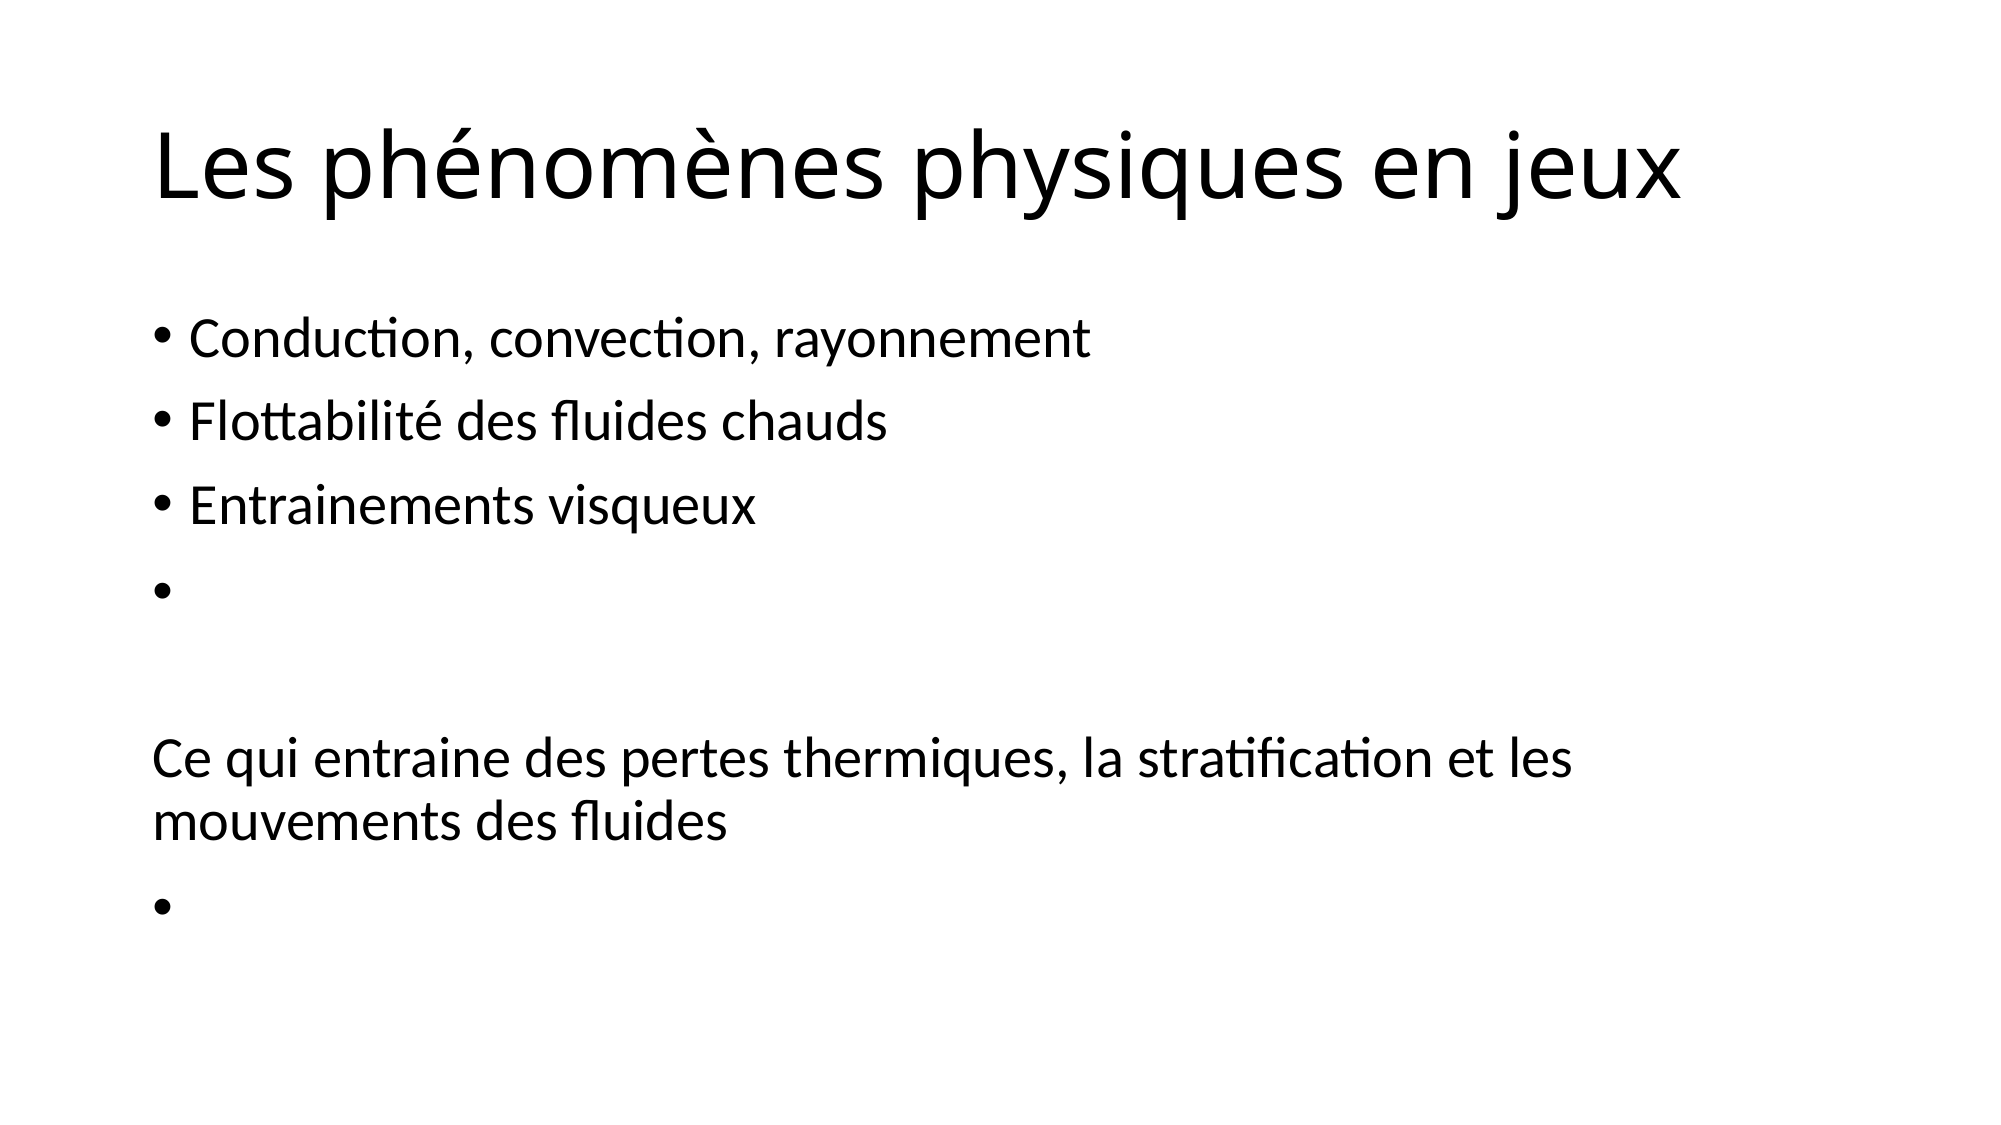

# Les phénomènes physiques en jeux
Conduction, convection, rayonnement
Flottabilité des fluides chauds
Entrainements visqueux
Ce qui entraine des pertes thermiques, la stratification et les mouvements des fluides